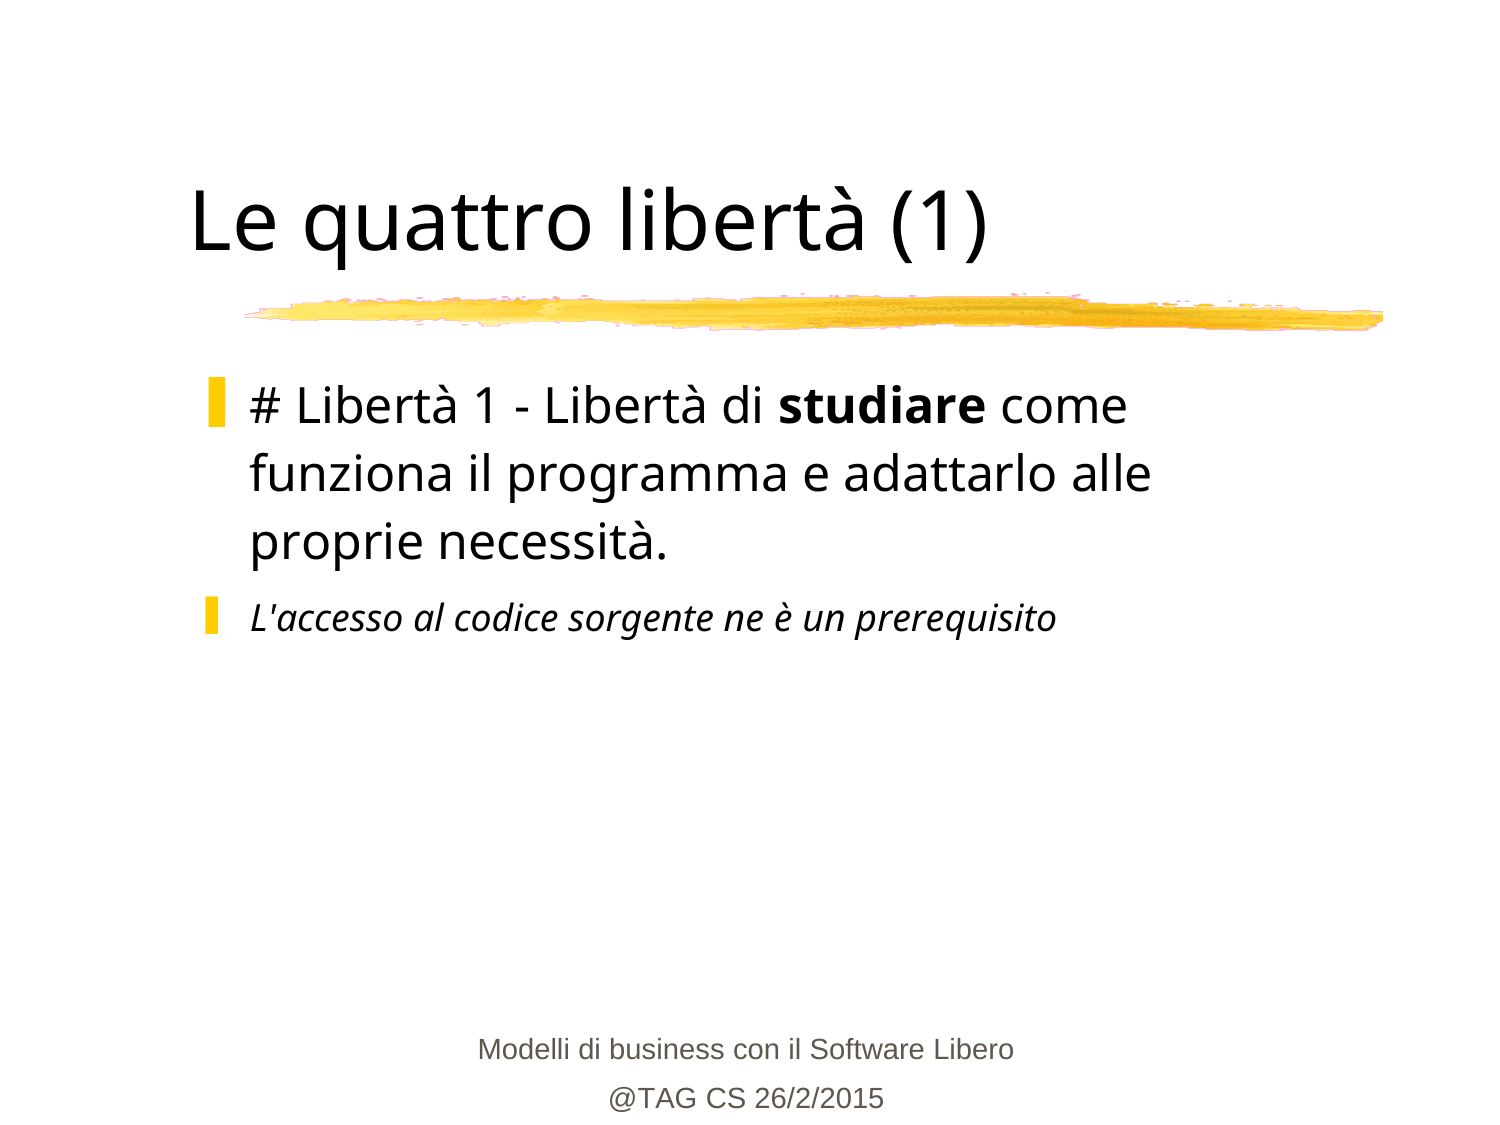

# Le quattro libertà (1)
# Libertà 1 - Libertà di studiare come funziona il programma e adattarlo alle proprie necessità.
L'accesso al codice sorgente ne è un prerequisito